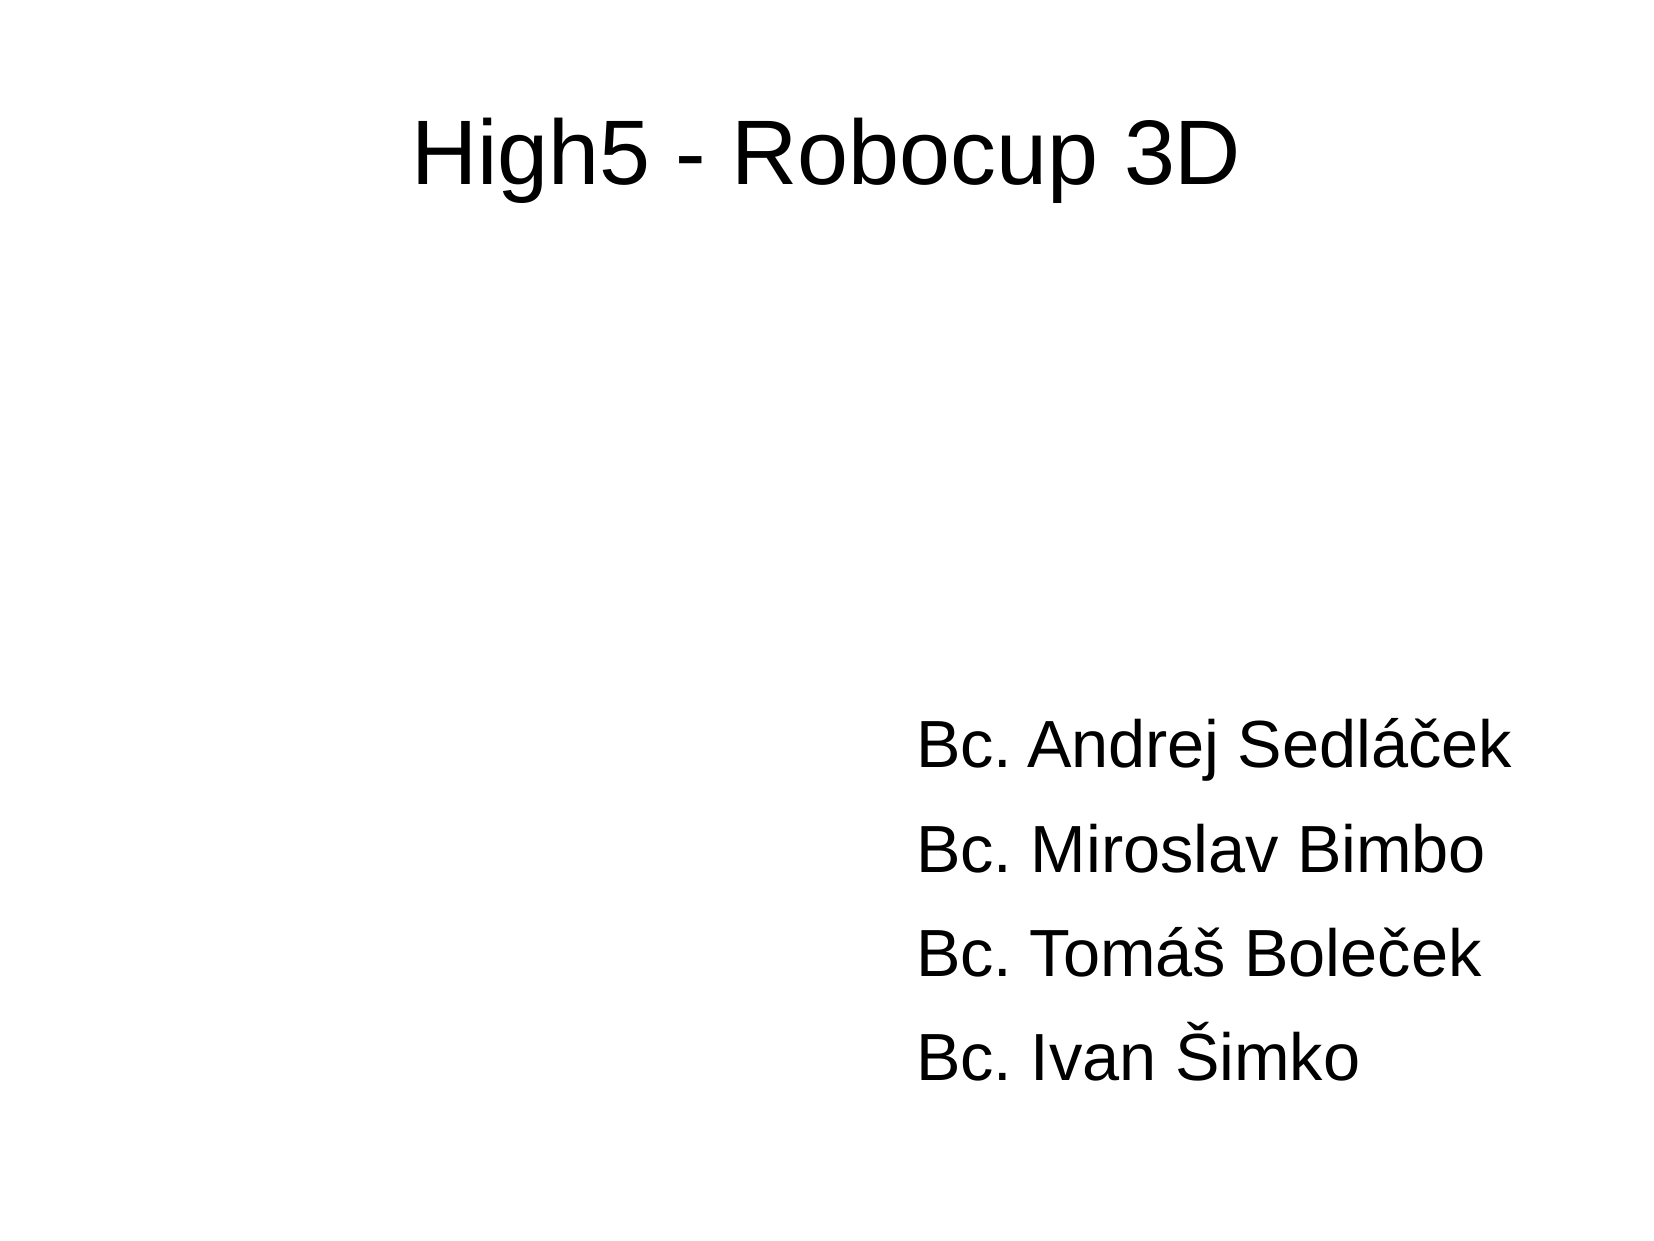

# High5 - Robocup 3D
Bc. Andrej Sedláček
Bc. Miroslav Bimbo
Bc. Tomáš Boleček
Bc. Ivan Šimko